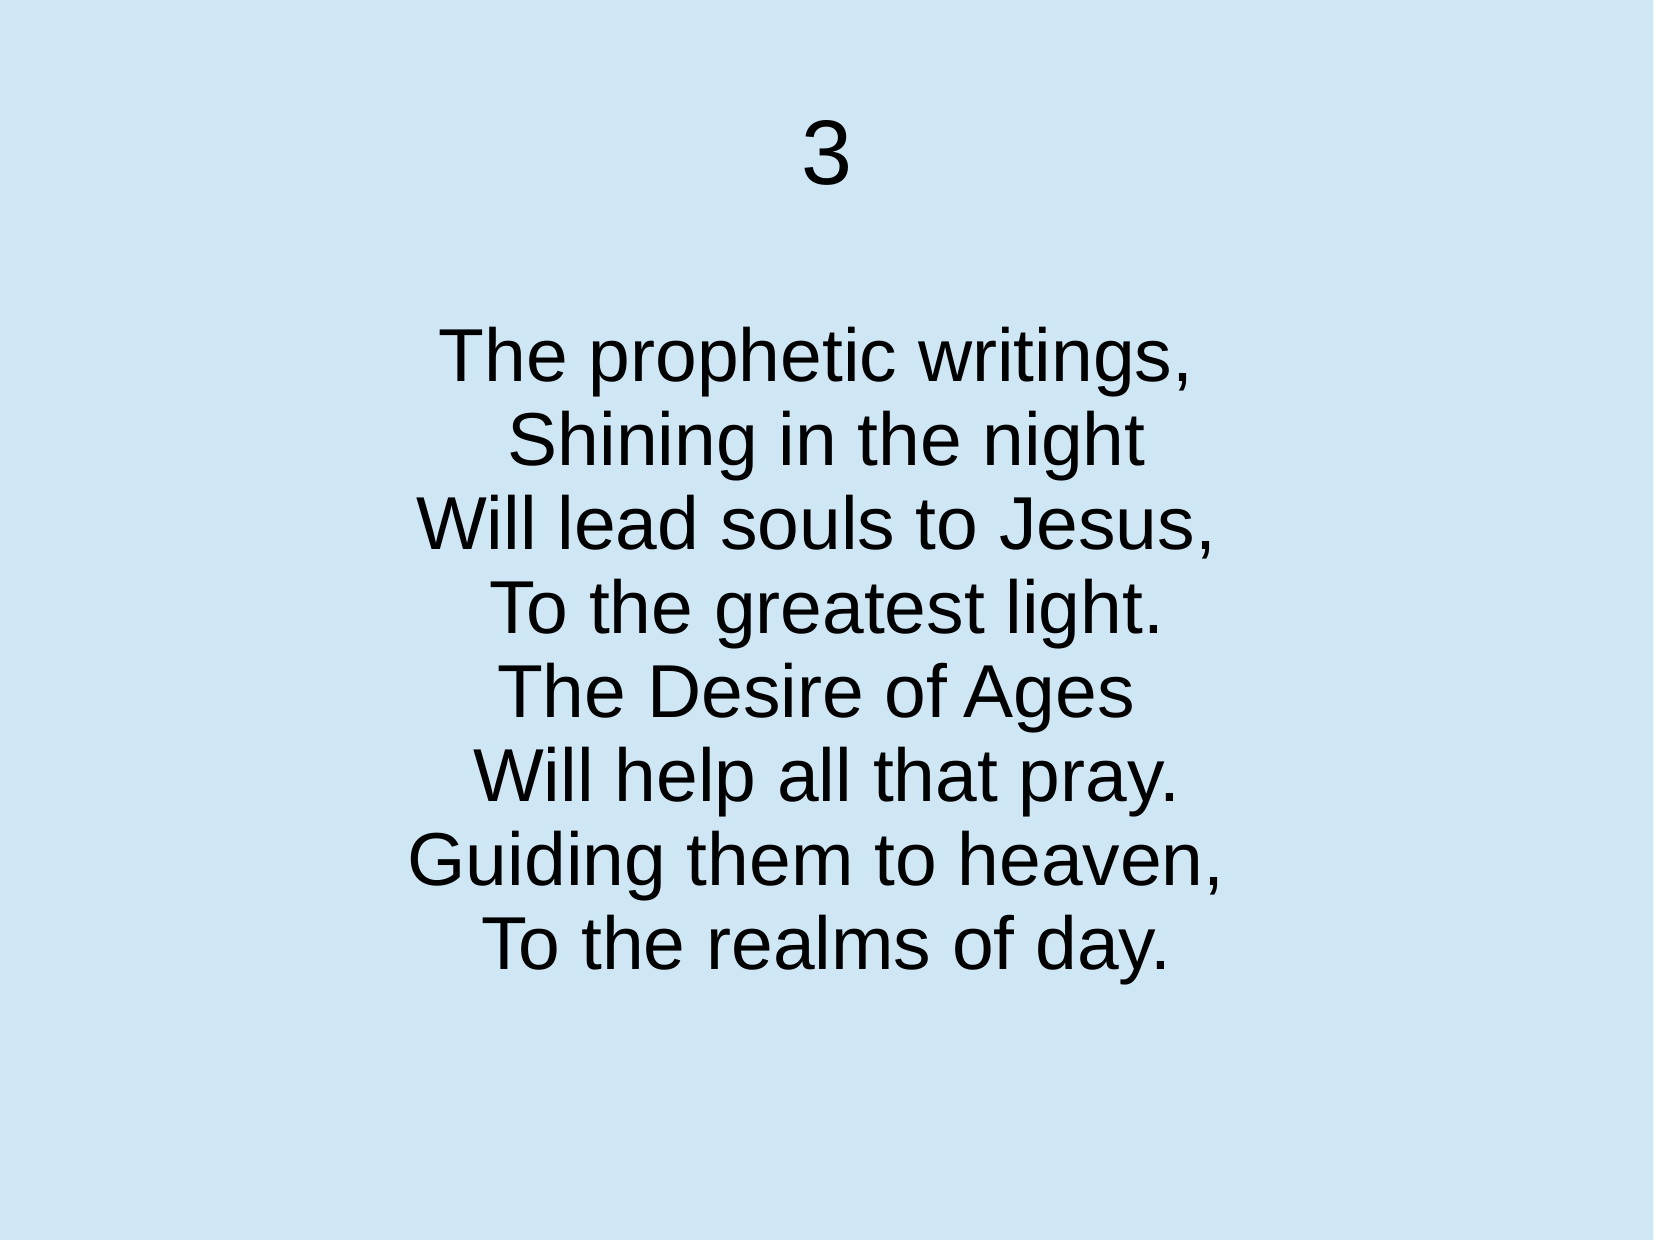

# 3
The prophetic writings,
Shining in the night
Will lead souls to Jesus,
To the greatest light.
The Desire of Ages
Will help all that pray.
Guiding them to heaven,
To the realms of day.